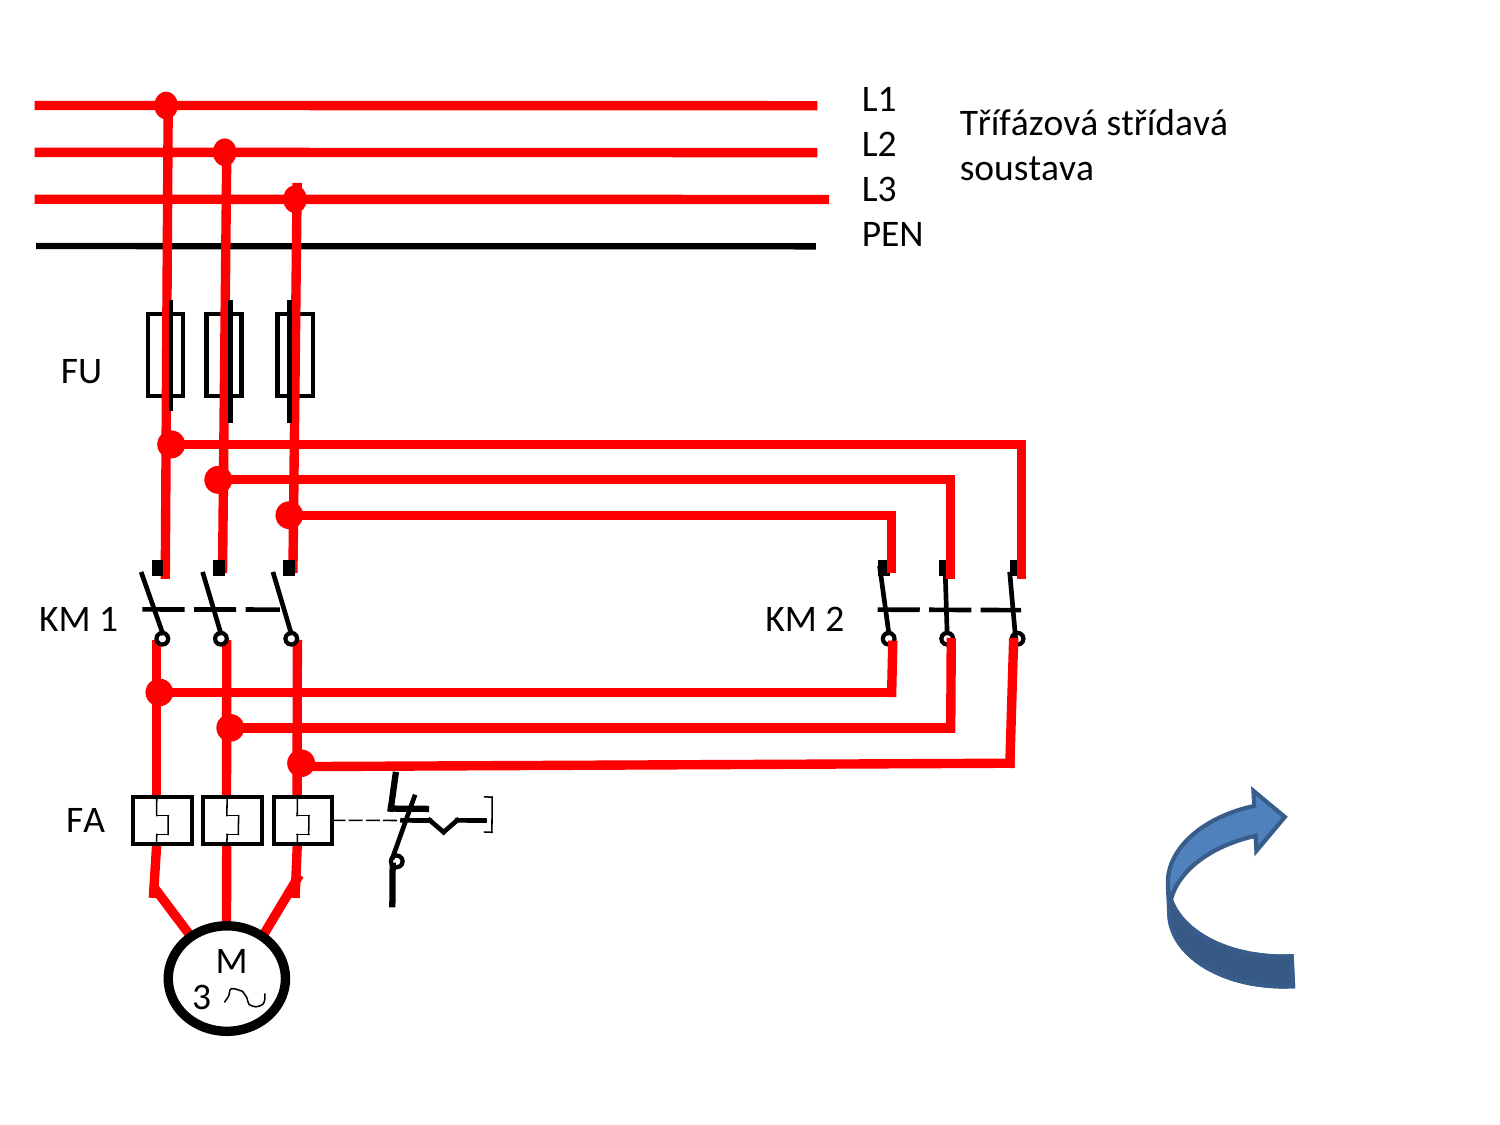

L1
L2
L3
PEN
Třífázová střídavá soustava
FU
KM 1
KM 2
FA
M
3